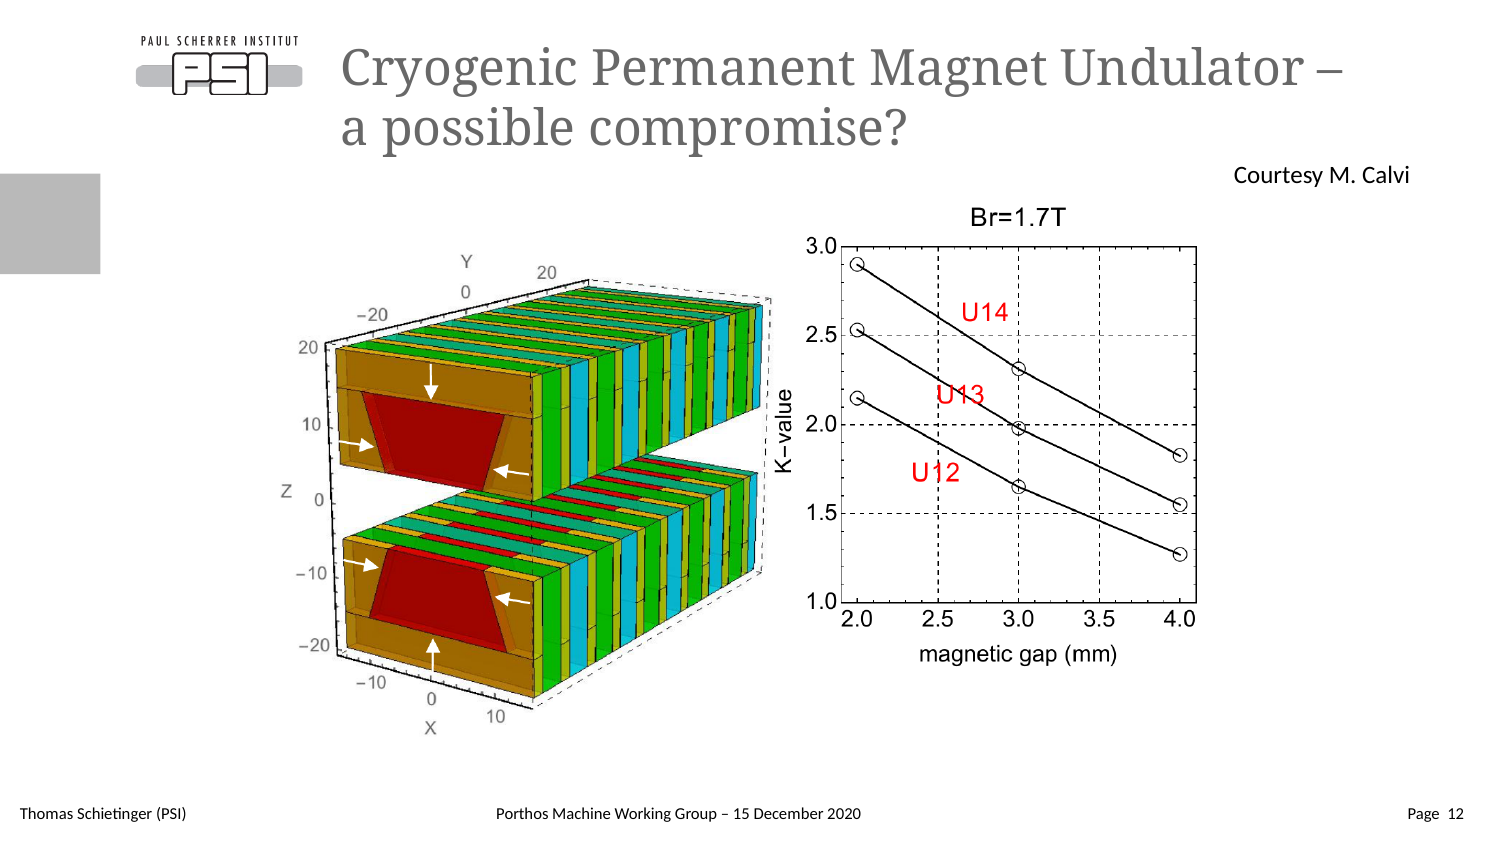

# Cryogenic Permanent Magnet Undulator – a possible compromise?
Courtesy M. Calvi